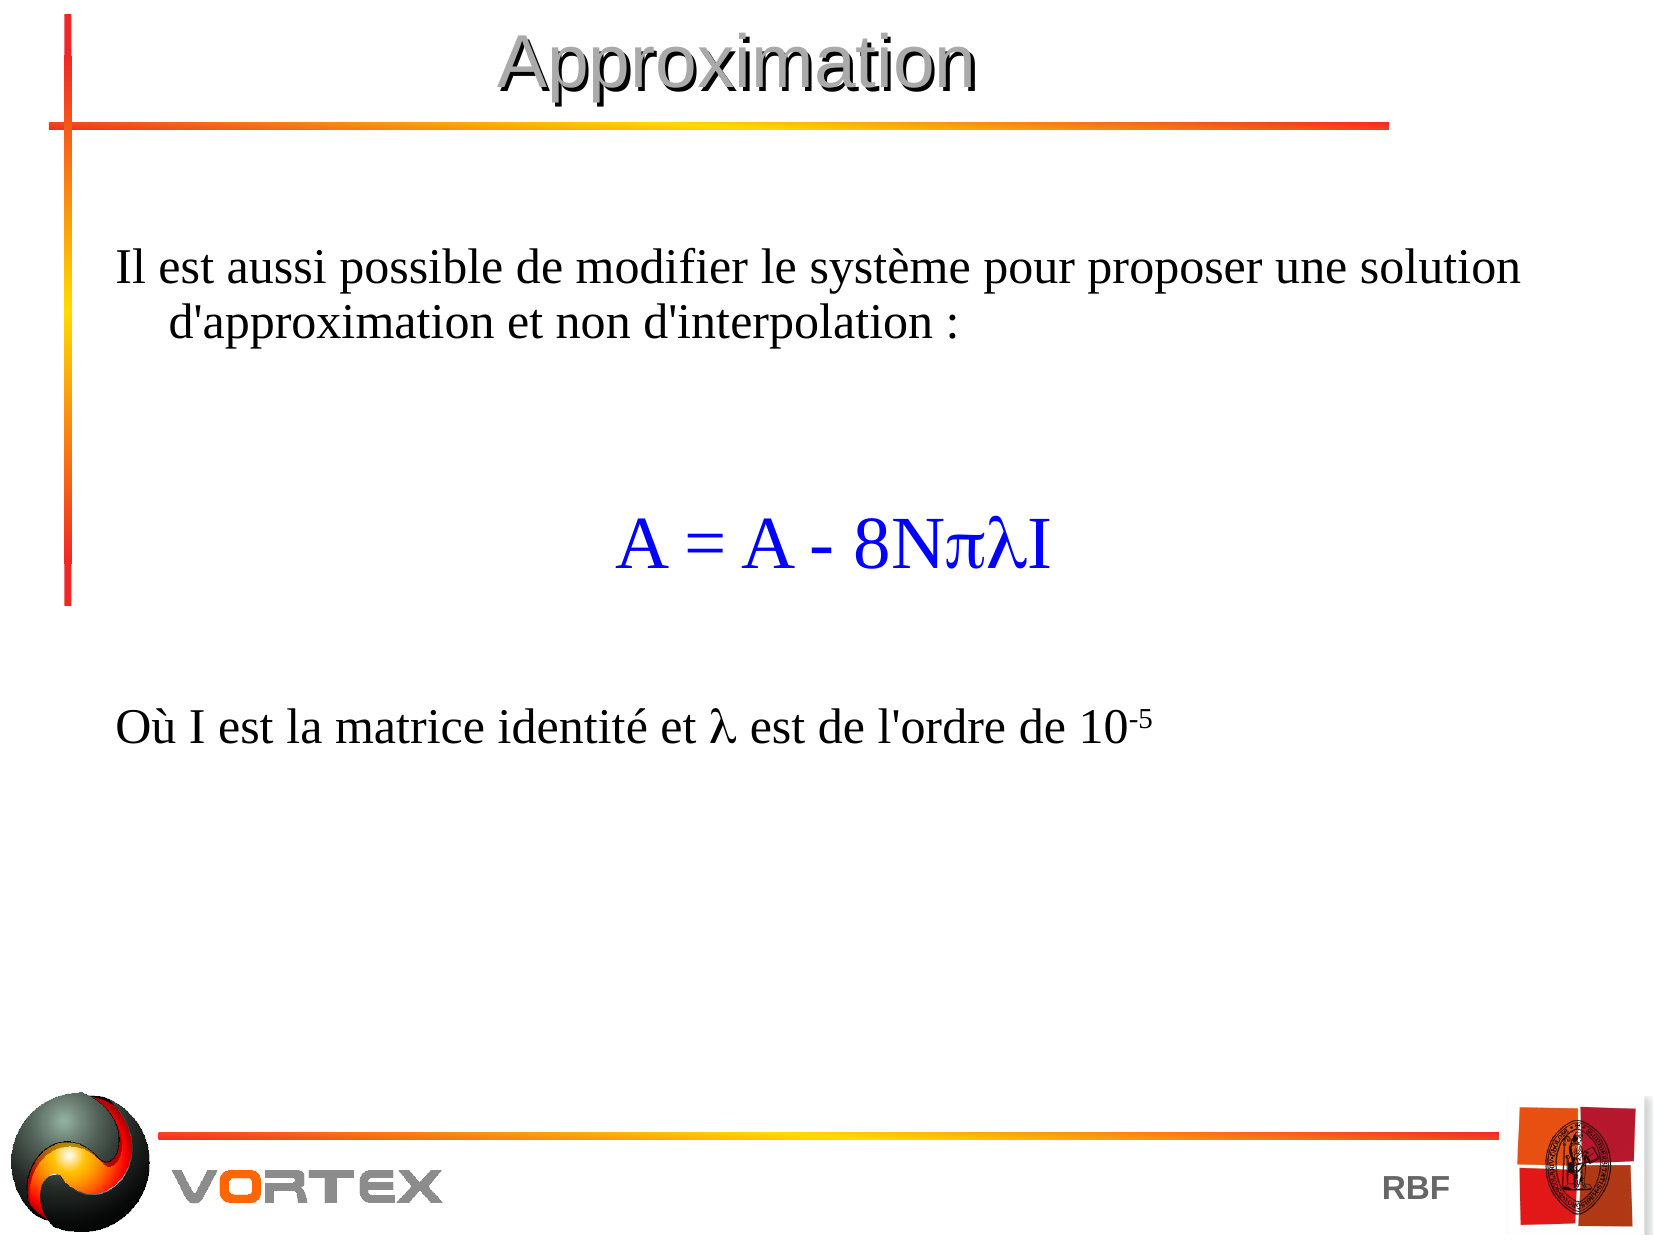

# Approximation
Il est aussi possible de modifier le système pour proposer une solution d'approximation et non d'interpolation :
A = A - 8NI
Où I est la matrice identité et  est de l'ordre de 10-5